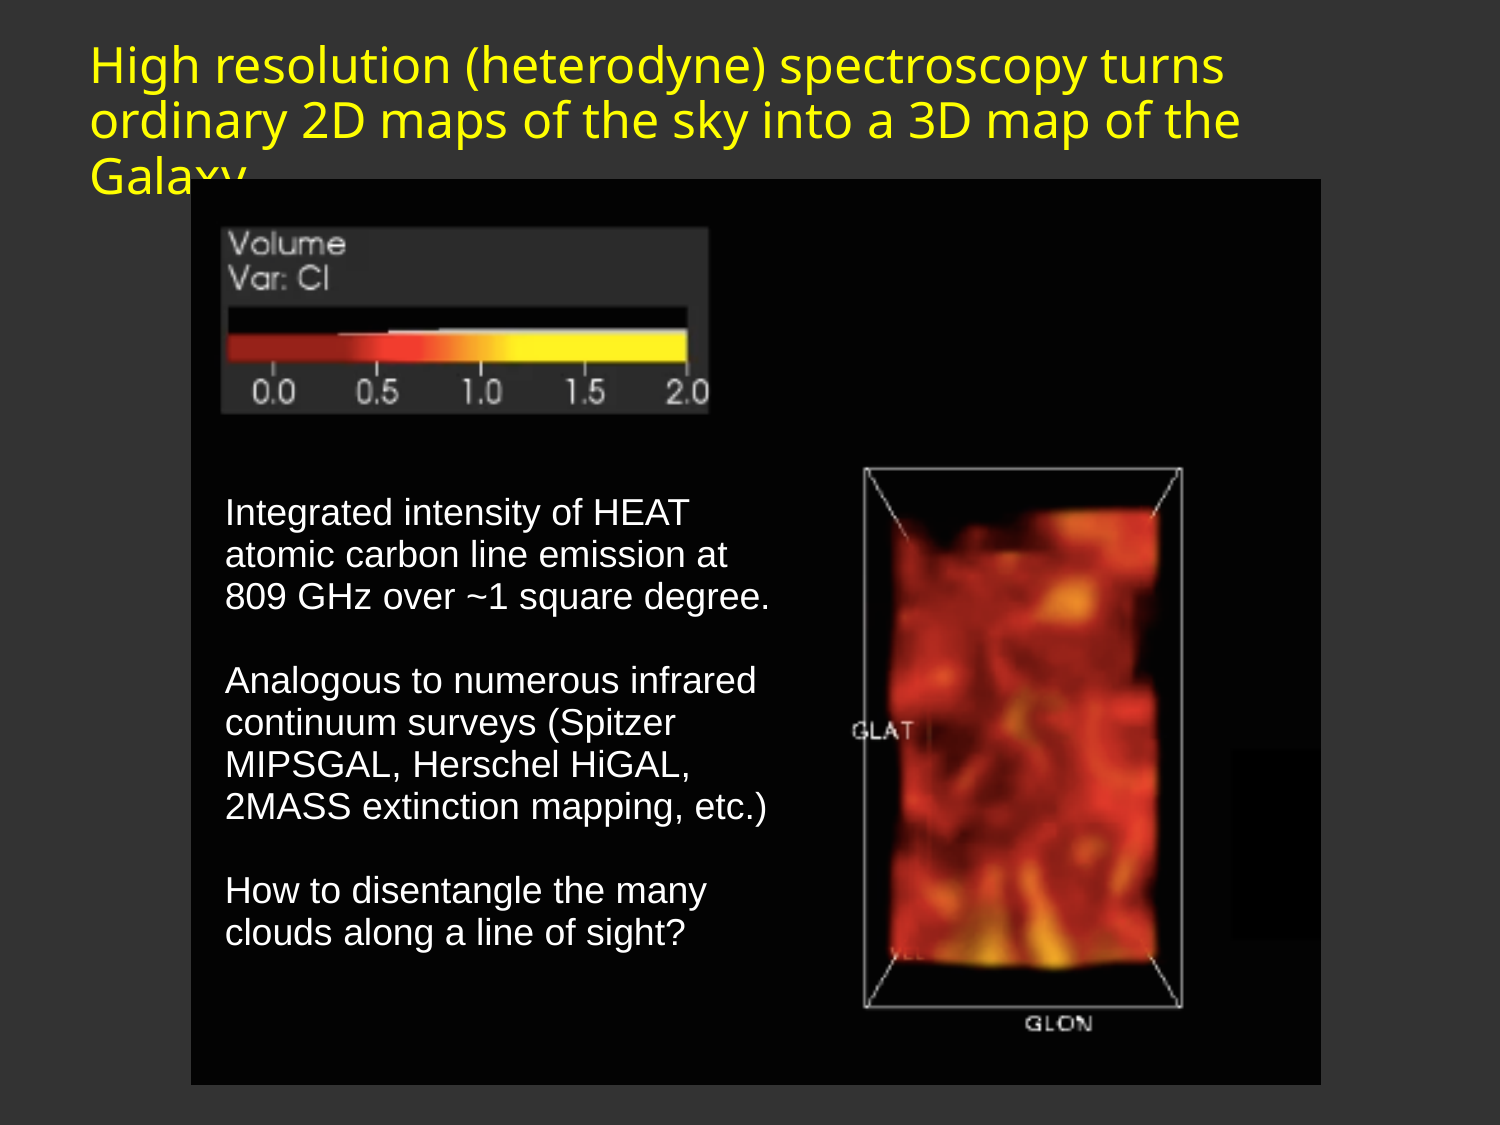

# High resolution (heterodyne) spectroscopy turns ordinary 2D maps of the sky into a 3D map of the Galaxy...
Integrated intensity of HEAT atomic carbon line emission at 809 GHz over ~1 square degree.
Analogous to numerous infrared continuum surveys (Spitzer MIPSGAL, Herschel HiGAL, 2MASS extinction mapping, etc.)
How to disentangle the many clouds along a line of sight?